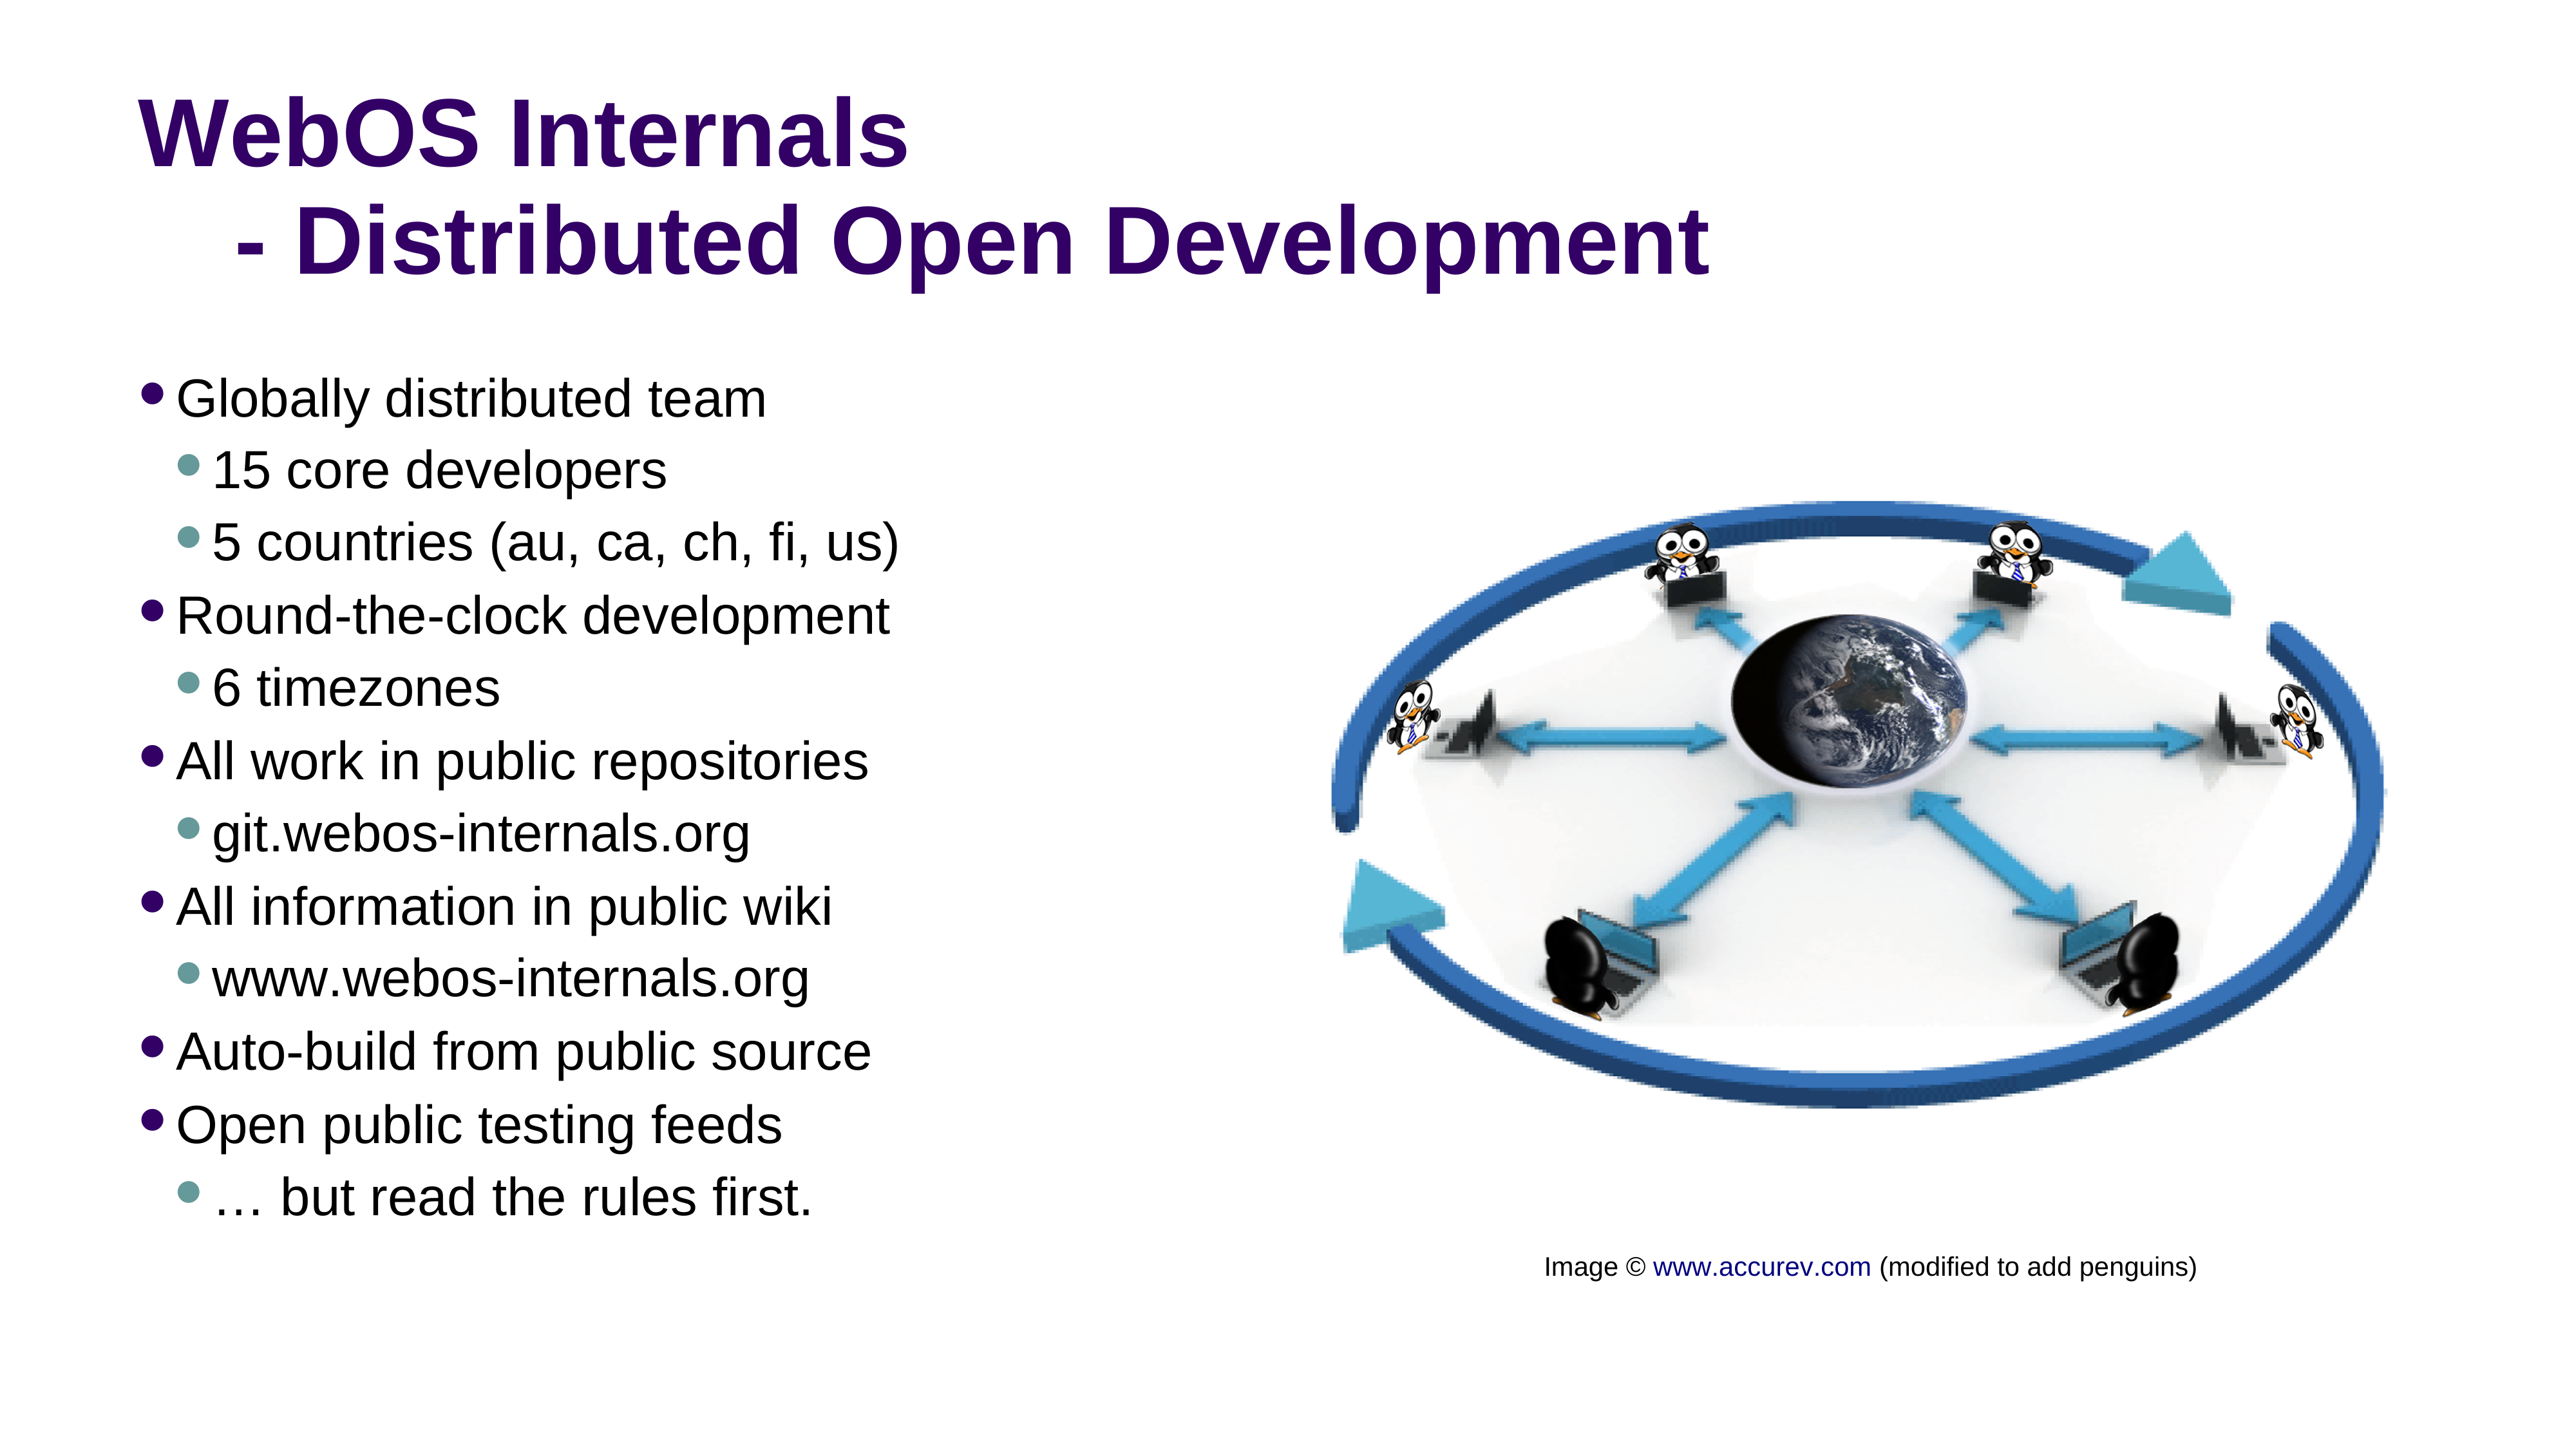

# WebOS Internals - Distributed Open Development
Globally distributed team
15 core developers
5 countries (au, ca, ch, fi, us)
Round-the-clock development
6 timezones
All work in public repositories
git.webos-internals.org
All information in public wiki
www.webos-internals.org
Auto-build from public source
Open public testing feeds
… but read the rules first.
Image © www.accurev.com (modified to add penguins)